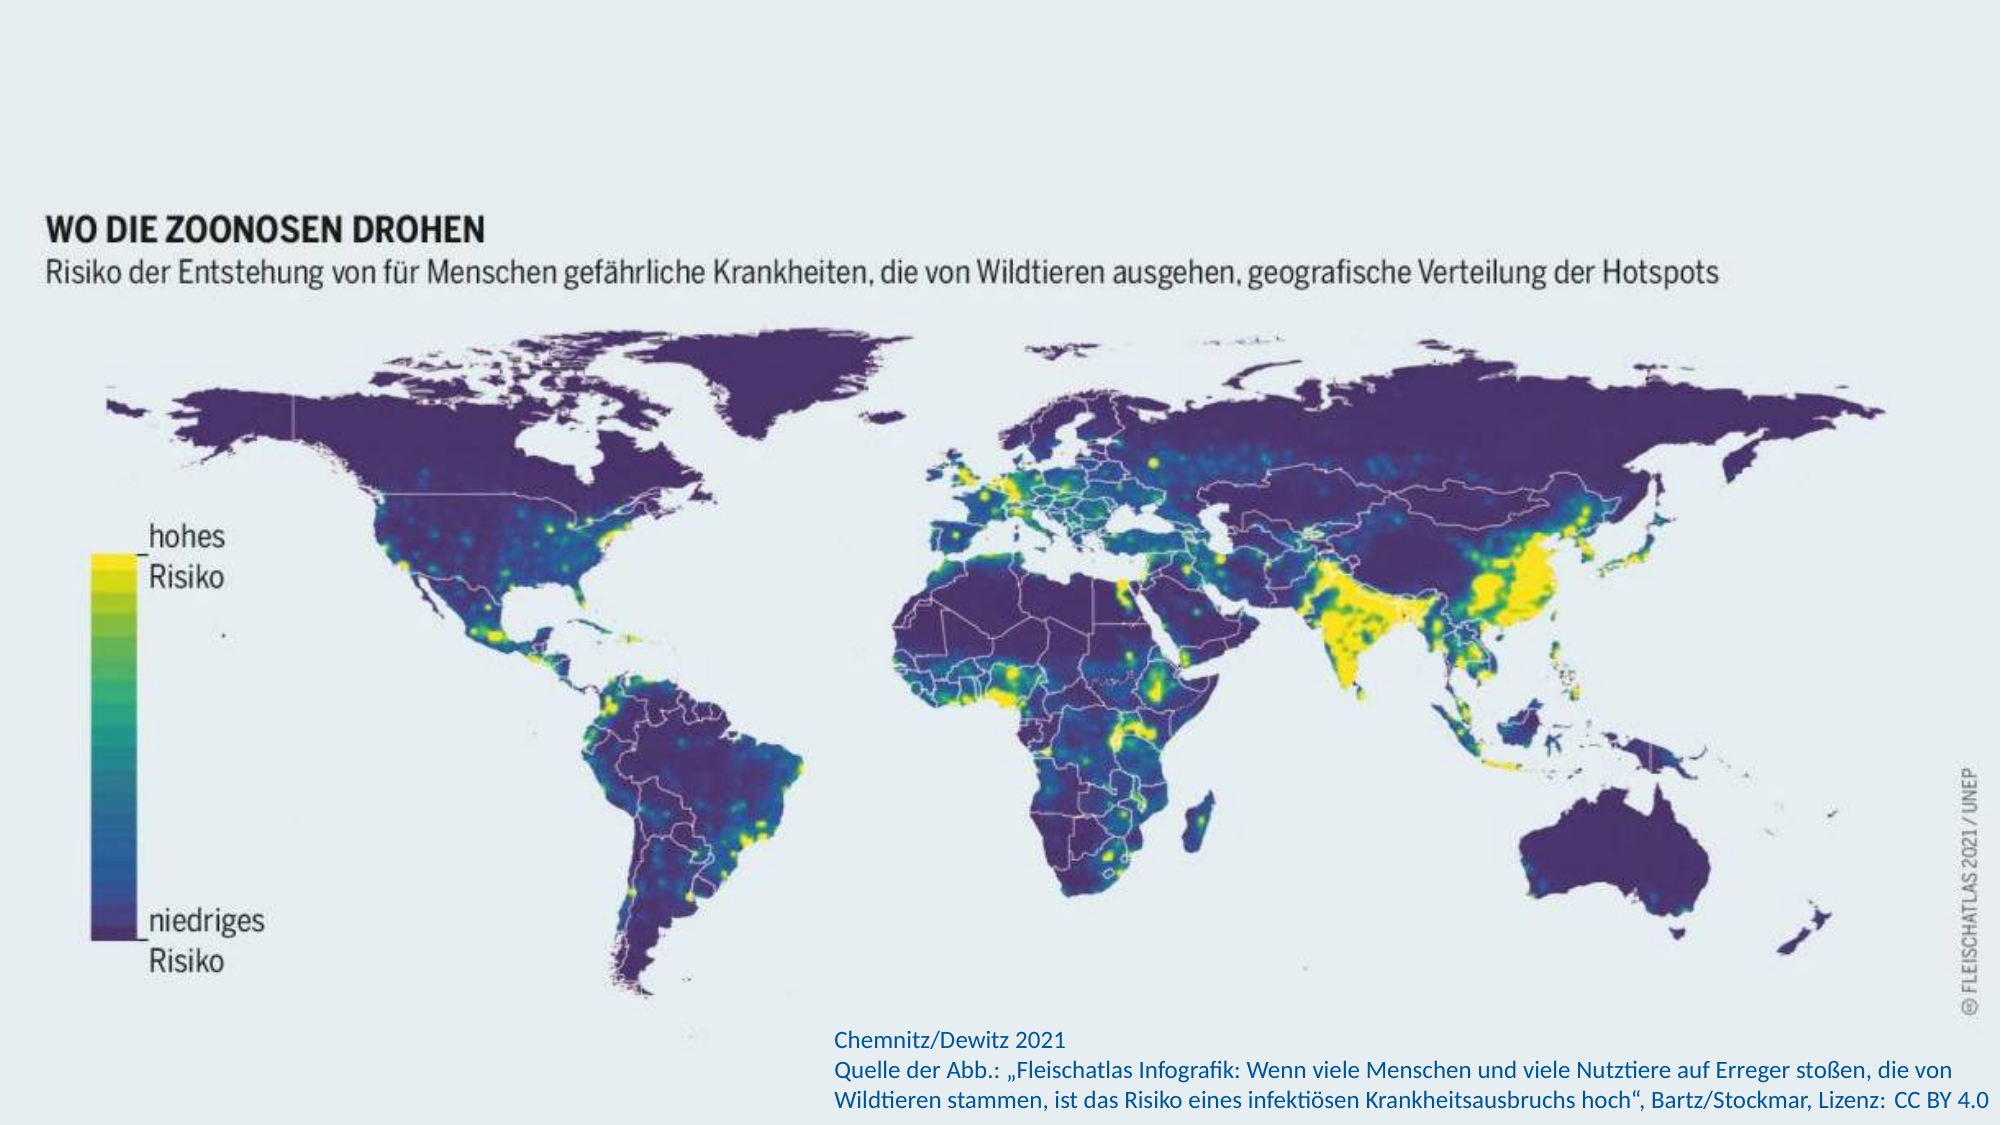

Chemnitz/Dewitz 2021
Quelle der Abb.: „Fleischatlas Infografik: Wenn viele Menschen und viele Nutztiere auf Erreger stoßen, die von Wildtieren stammen, ist das Risiko eines infektiösen Krankheitsausbruchs hoch“, Bartz/Stockmar, Lizenz: CC BY 4.0